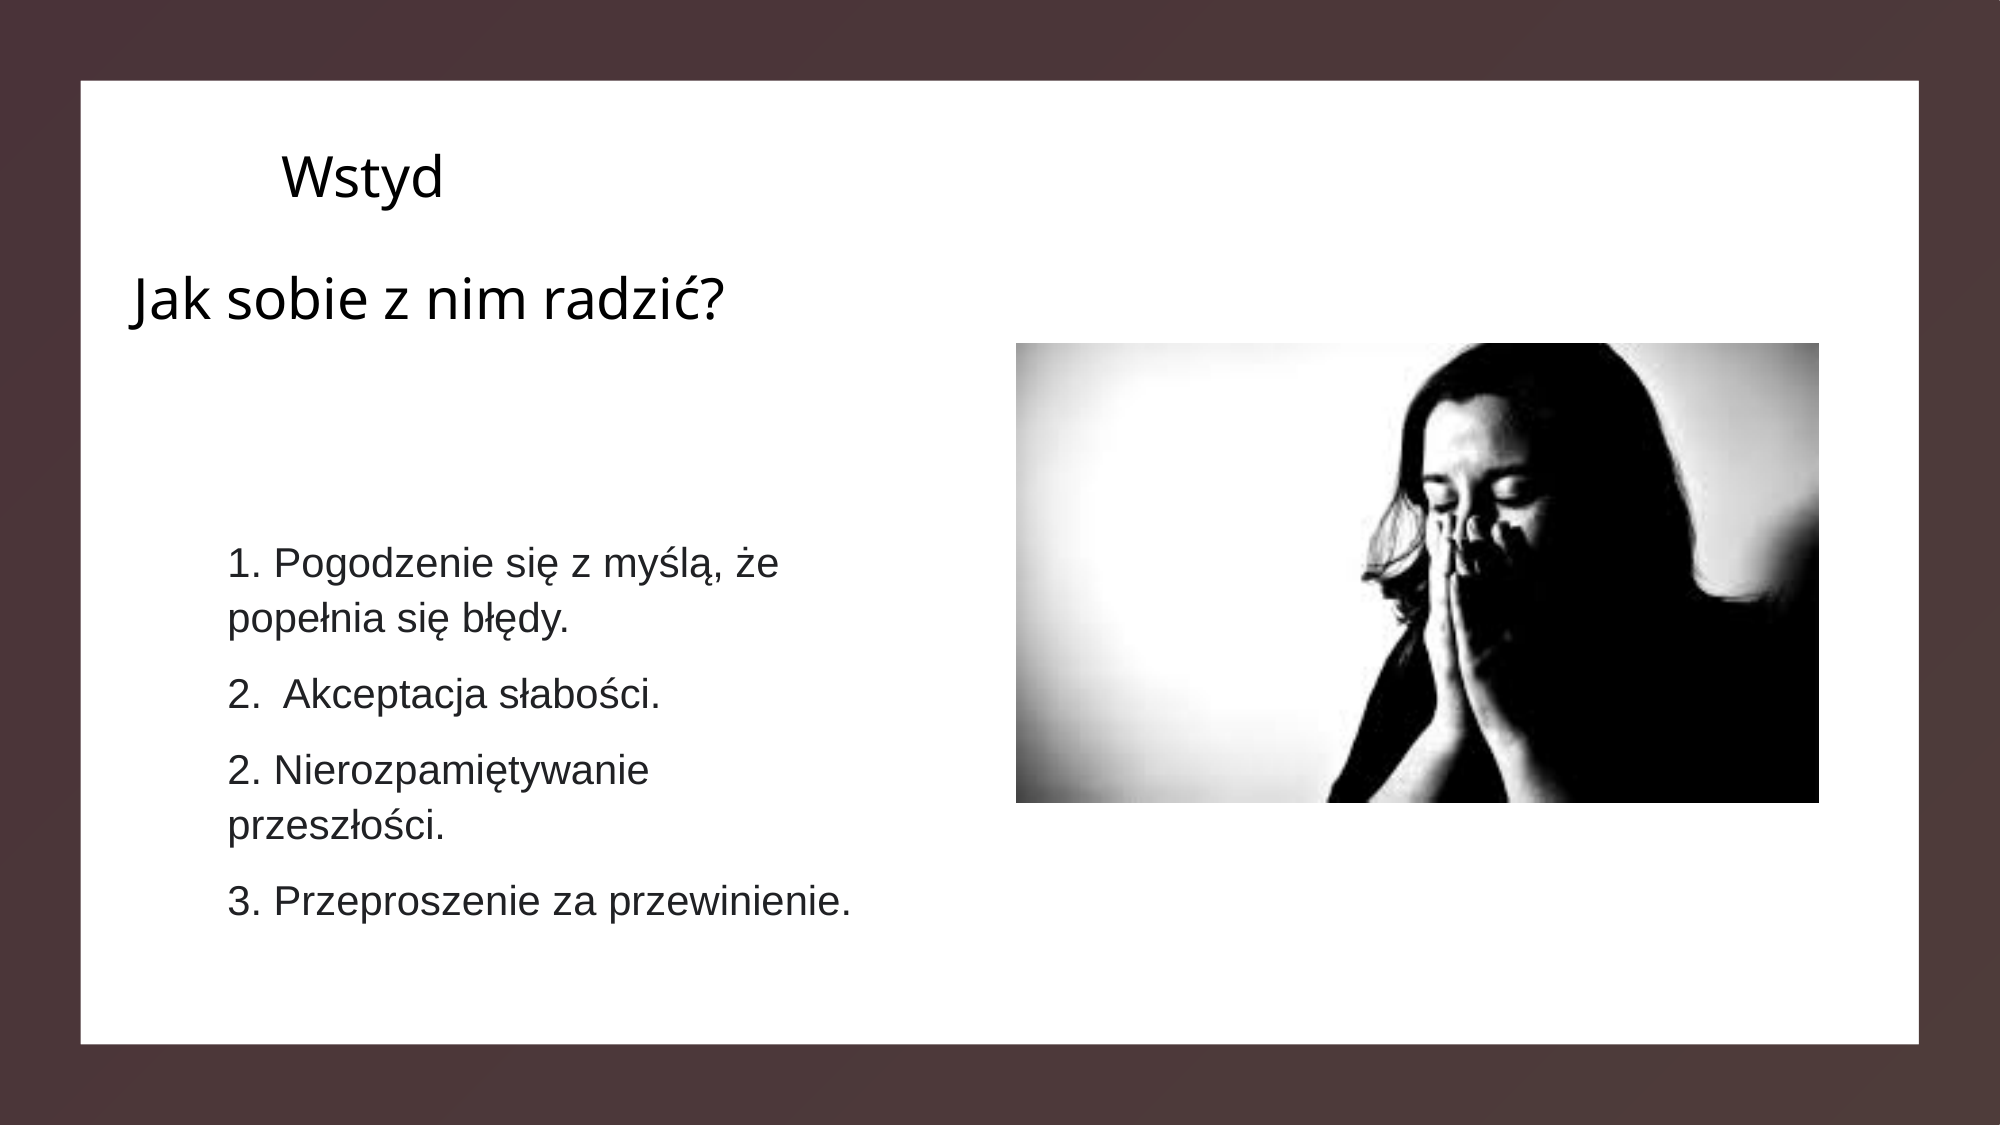

# Wstyd Jak sobie z nim radzić?
1. Pogodzenie się z myślą, że popełnia się błędy.
2. Akceptacja słabości.
2. Nierozpamiętywanie przeszłości.
3. Przeproszenie za przewinienie.